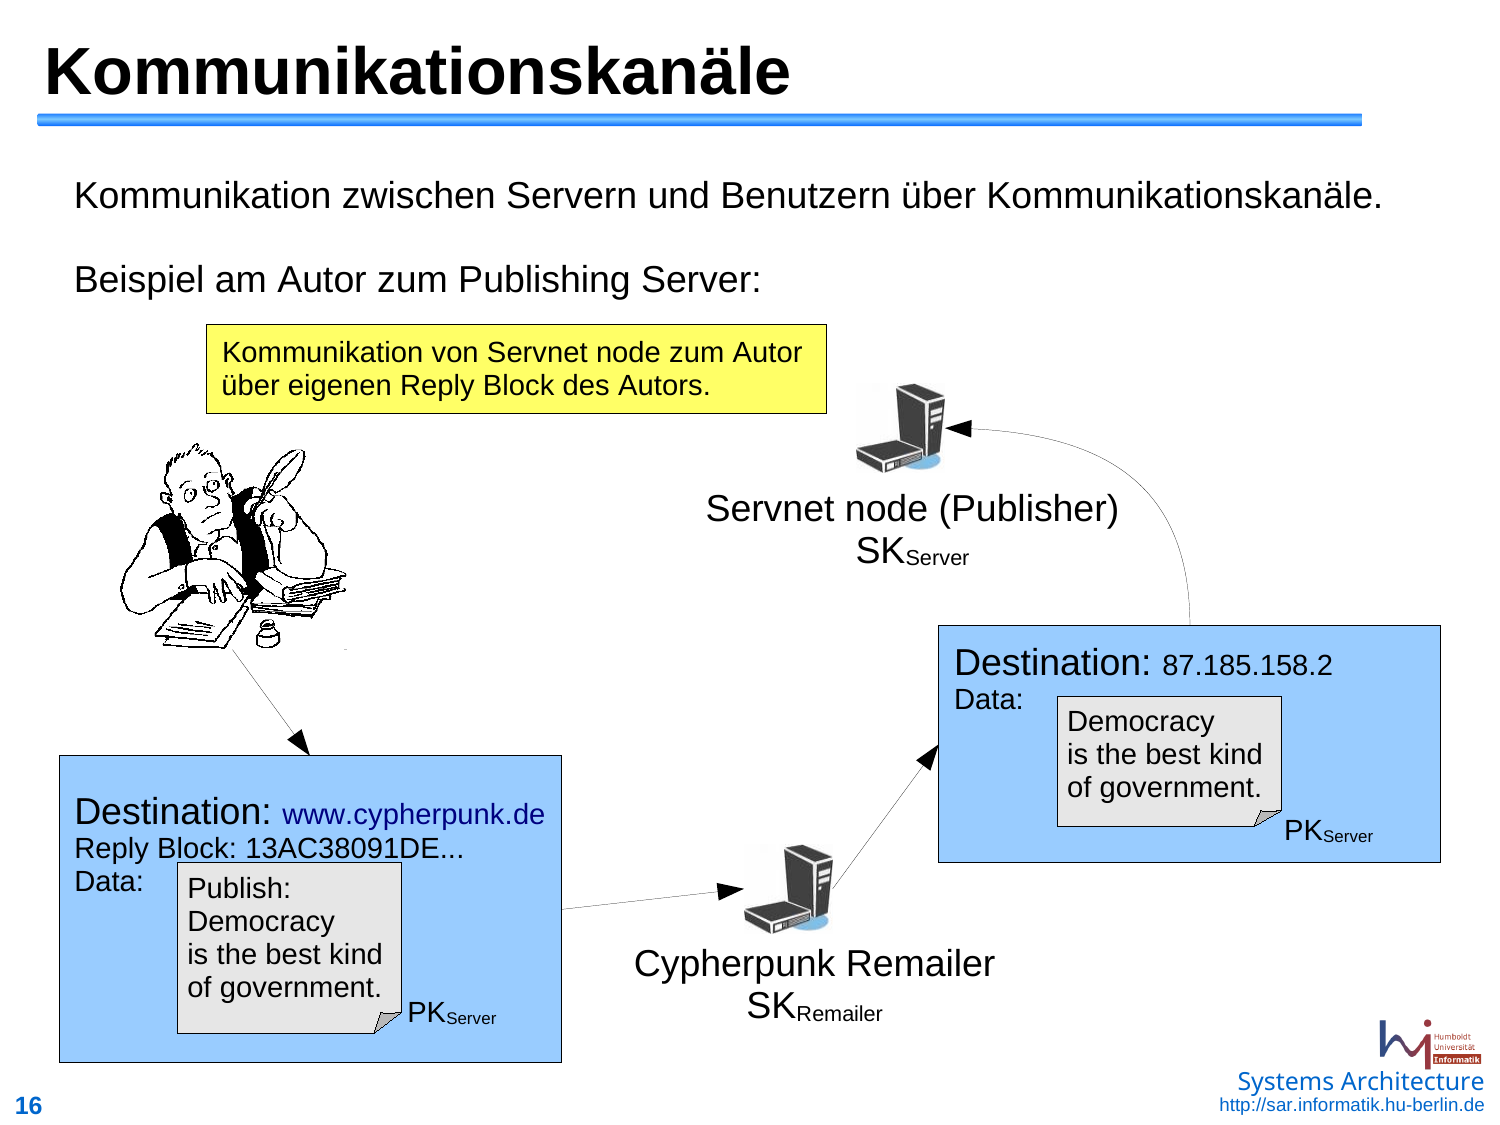

# Kommunikationskanäle
Kommunikation zwischen Servern und Benutzern über Kommunikationskanäle.
Beispiel am Autor zum Publishing Server:
Kommunikation von Servnet node zum Autor
über eigenen Reply Block des Autors.
Servnet node (Publisher)
SKServer
Destination: 87.185.158.2
Data:
 PKServer
Democracy
is the best kind
of government.
Destination: www.cypherpunk.de
Reply Block: 13AC38091DE...
Data:
		 PKServer
Publish:
Democracy
is the best kind
of government.
Cypherpunk Remailer
SKRemailer